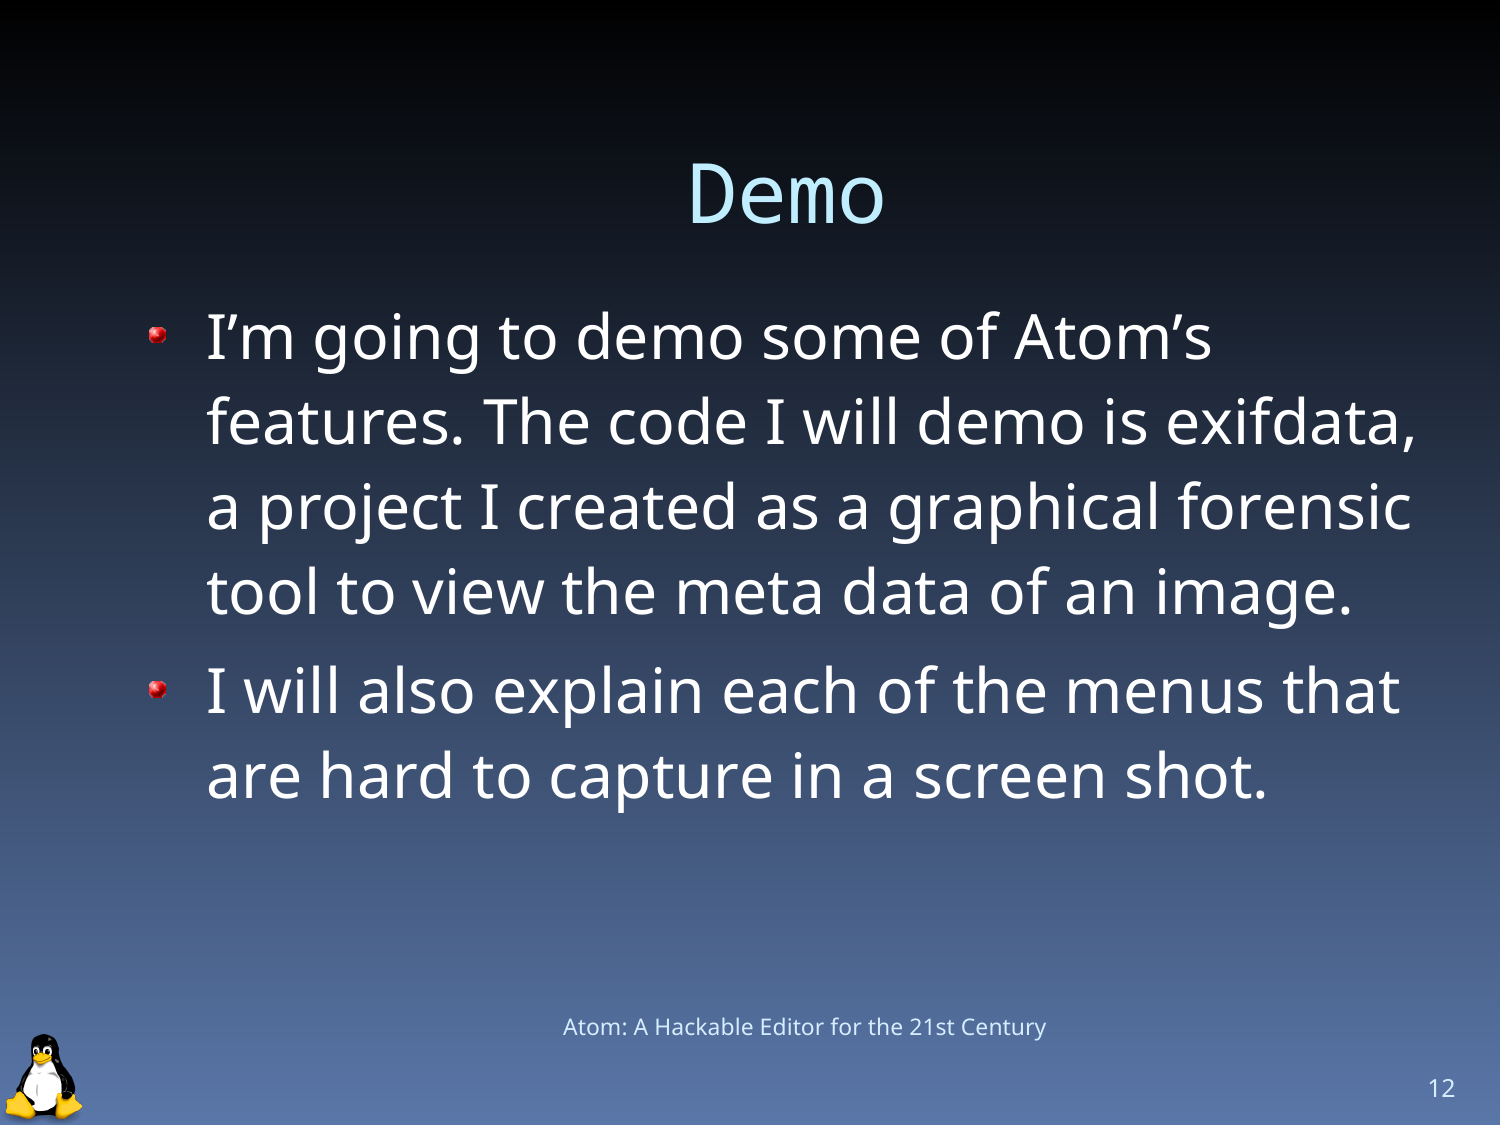

# Demo
I’m going to demo some of Atom’s features. The code I will demo is exifdata, a project I created as a graphical forensic tool to view the meta data of an image.
I will also explain each of the menus that are hard to capture in a screen shot.
Atom: A Hackable Editor for the 21st Century
12